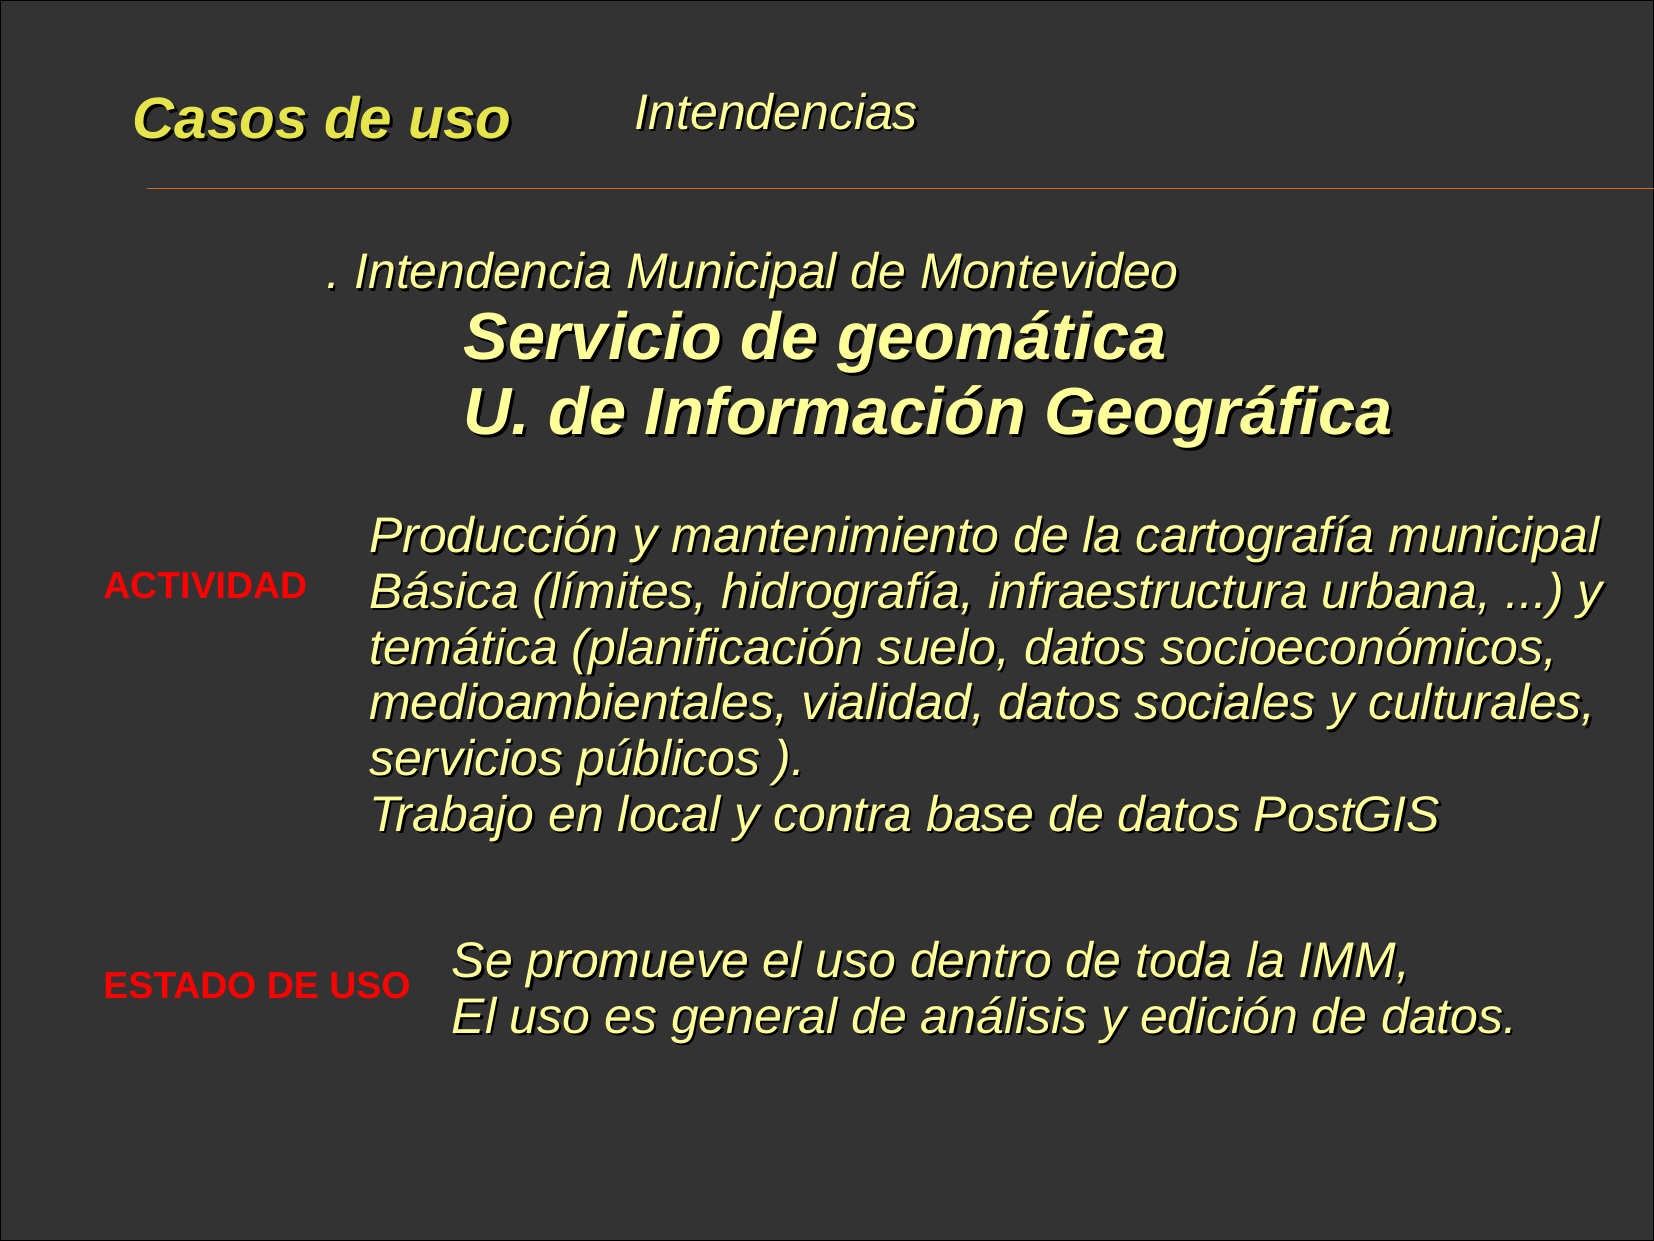

Intendencias
Casos de uso
 . Intendencia Municipal de Montevideo
		Servicio de geomática
		U. de Información Geográfica
Producción y mantenimiento de la cartografía municipal
Básica (límites, hidrografía, infraestructura urbana, ...) y temática (planificación suelo, datos socioeconómicos, medioambientales, vialidad, datos sociales y culturales, servicios públicos ).
Trabajo en local y contra base de datos PostGIS
ACTIVIDAD
Se promueve el uso dentro de toda la IMM,
El uso es general de análisis y edición de datos.
ESTADO DE USO